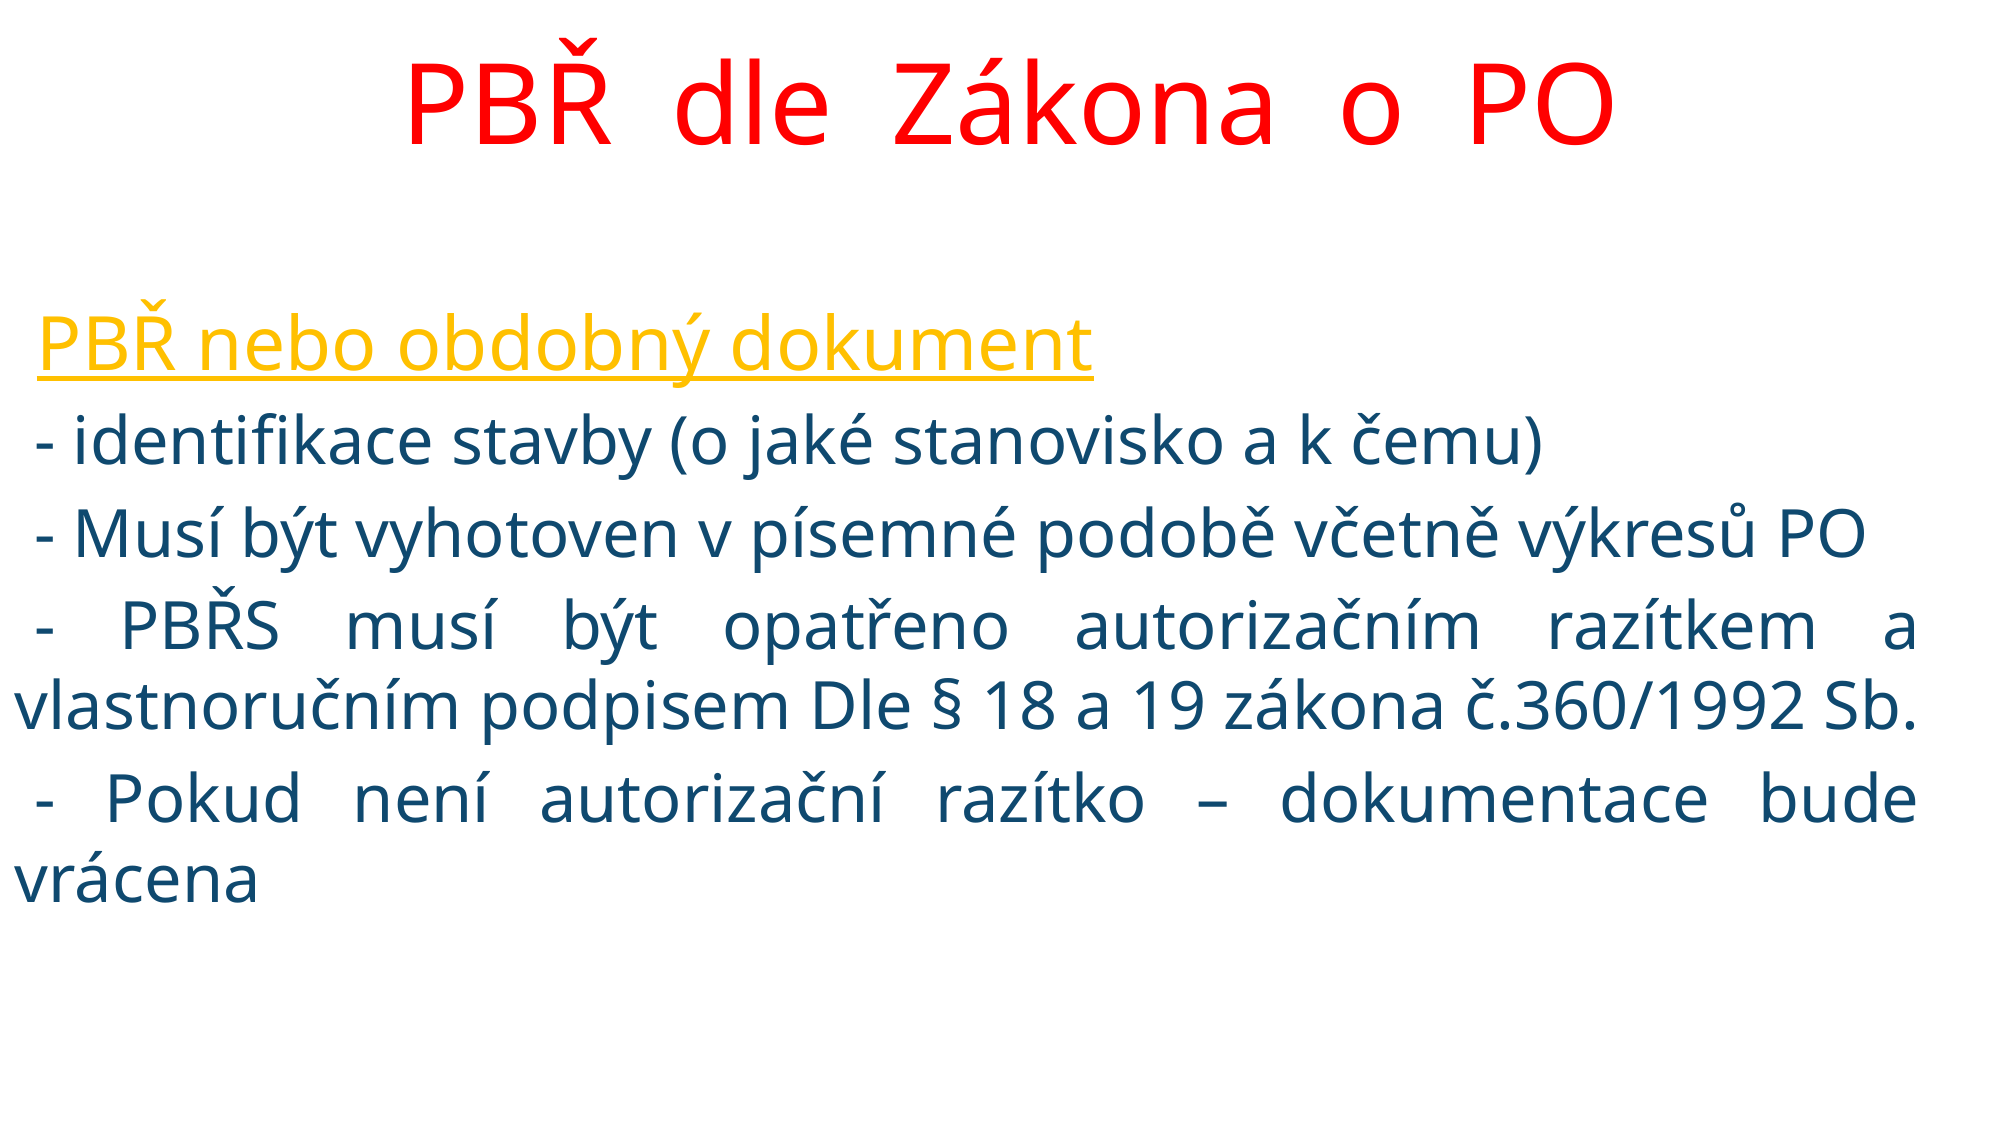

# PBŘ dle Zákona o PO Formální Náležitosti
PBŘ nebo obdobný dokument
- identifikace stavby (o jaké stanovisko a k čemu)
- Musí být vyhotoven v písemné podobě včetně výkresů PO
- PBŘS musí být opatřeno autorizačním razítkem a vlastnoručním podpisem Dle § 18 a 19 zákona č.360/1992 Sb.
- Pokud není autorizační razítko – dokumentace bude vrácena